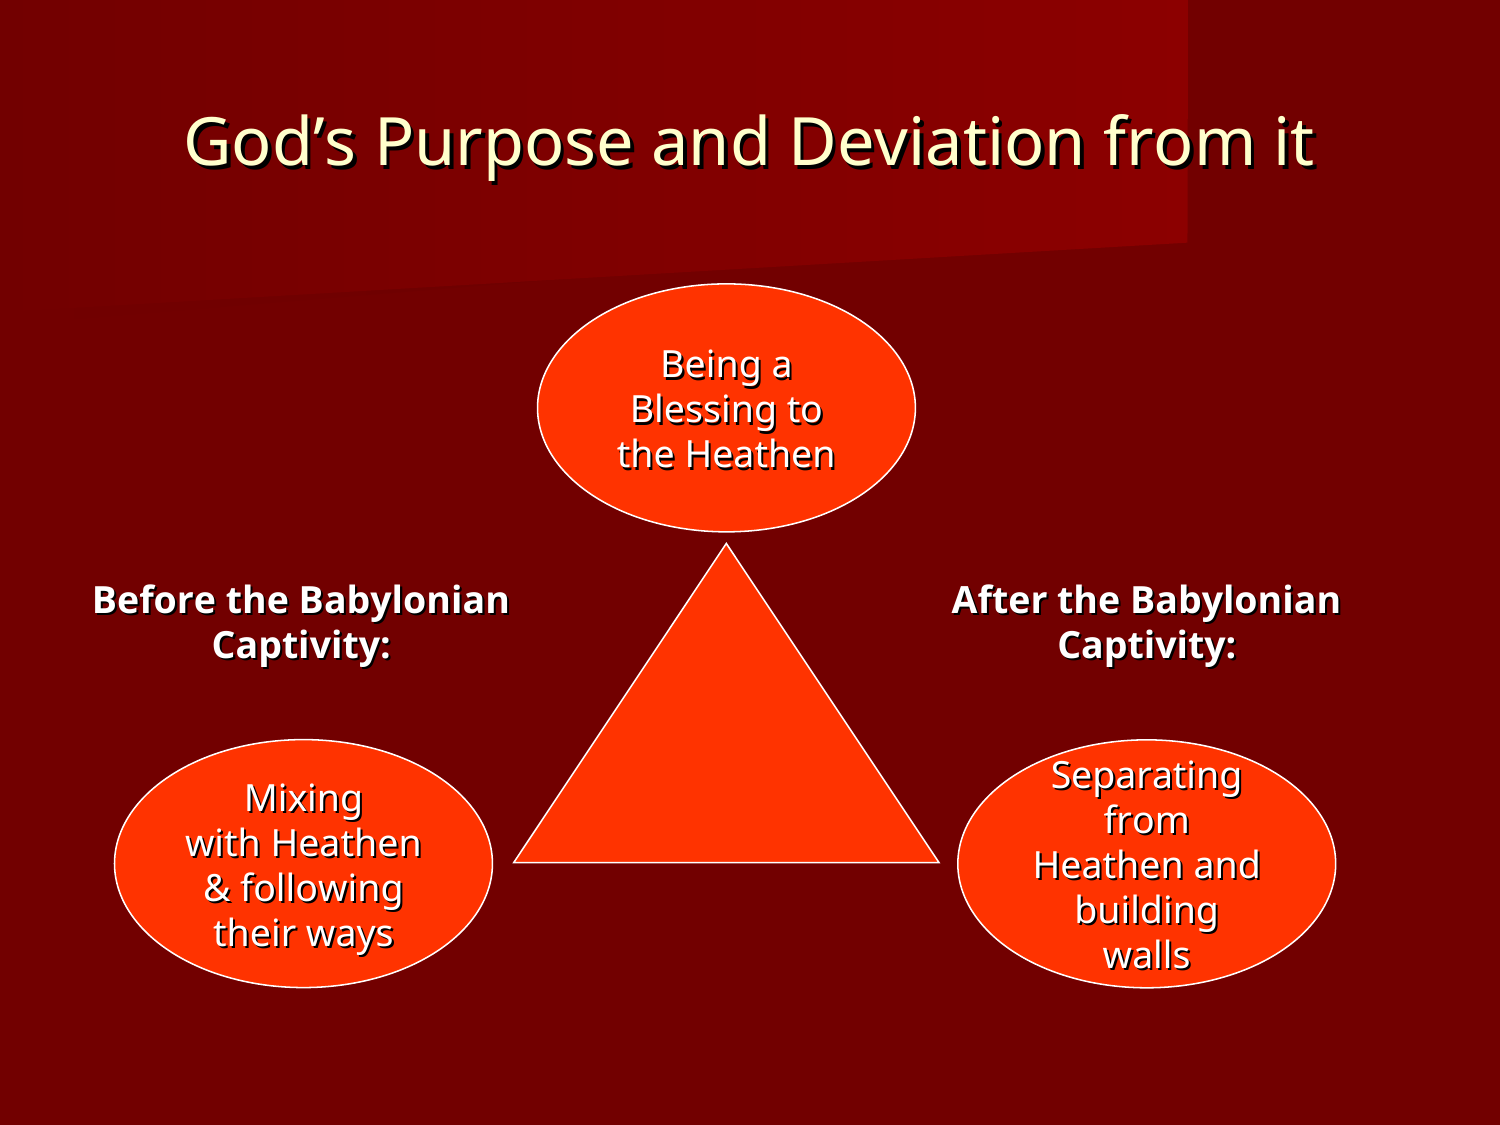

# God’s Purpose and Deviation from it
Being a Blessing to the Heathen
Before the Babylonian Captivity:
After the Babylonian Captivity:
Mixing
with Heathen & following their ways
Separating from Heathen and building walls